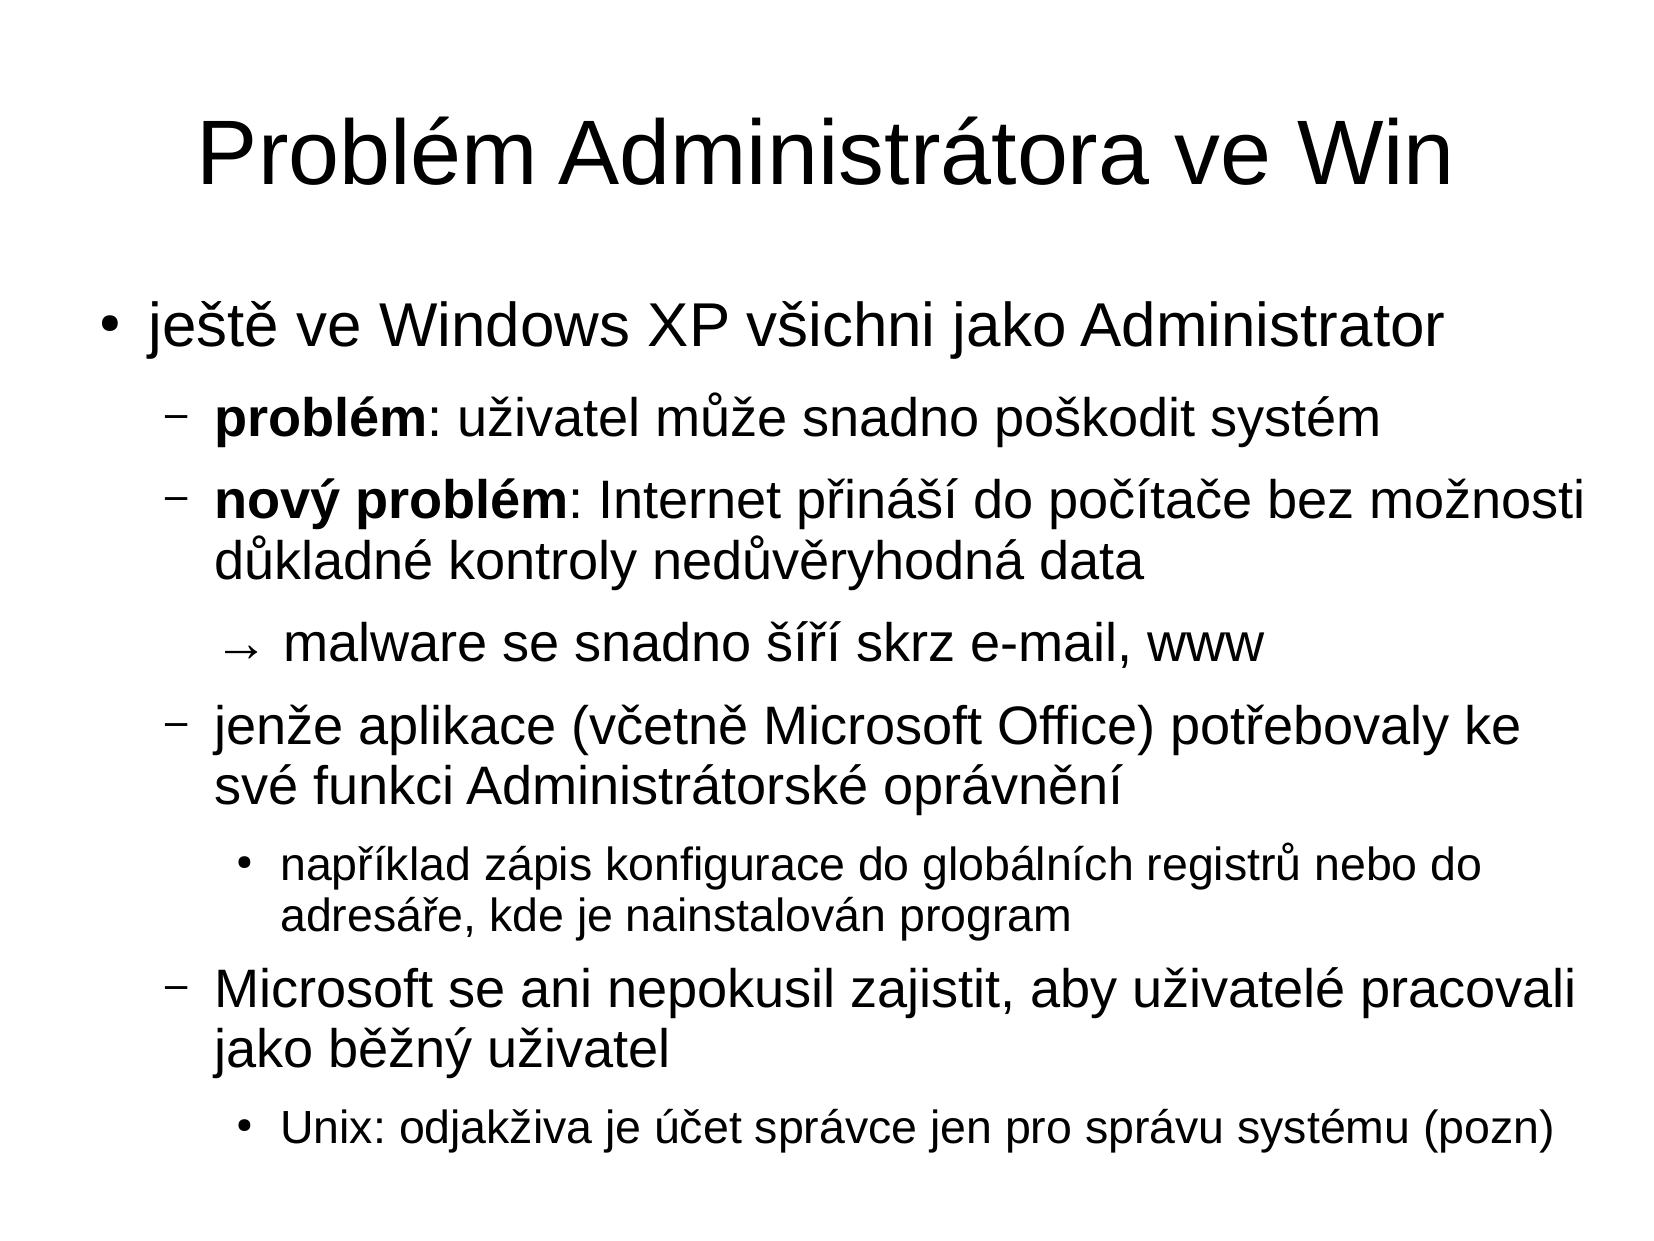

# Problém Administrátora ve Win
ještě ve Windows XP všichni jako Administrator
problém: uživatel může snadno poškodit systém
nový problém: Internet přináší do počítače bez možnosti důkladné kontroly nedůvěryhodná data
→ malware se snadno šíří skrz e-mail, www
jenže aplikace (včetně Microsoft Office) potřebovaly ke své funkci Administrátorské oprávnění
například zápis konfigurace do globálních registrů nebo do adresáře, kde je nainstalován program
Microsoft se ani nepokusil zajistit, aby uživatelé pracovali jako běžný uživatel
Unix: odjakživa je účet správce jen pro správu systému (pozn)